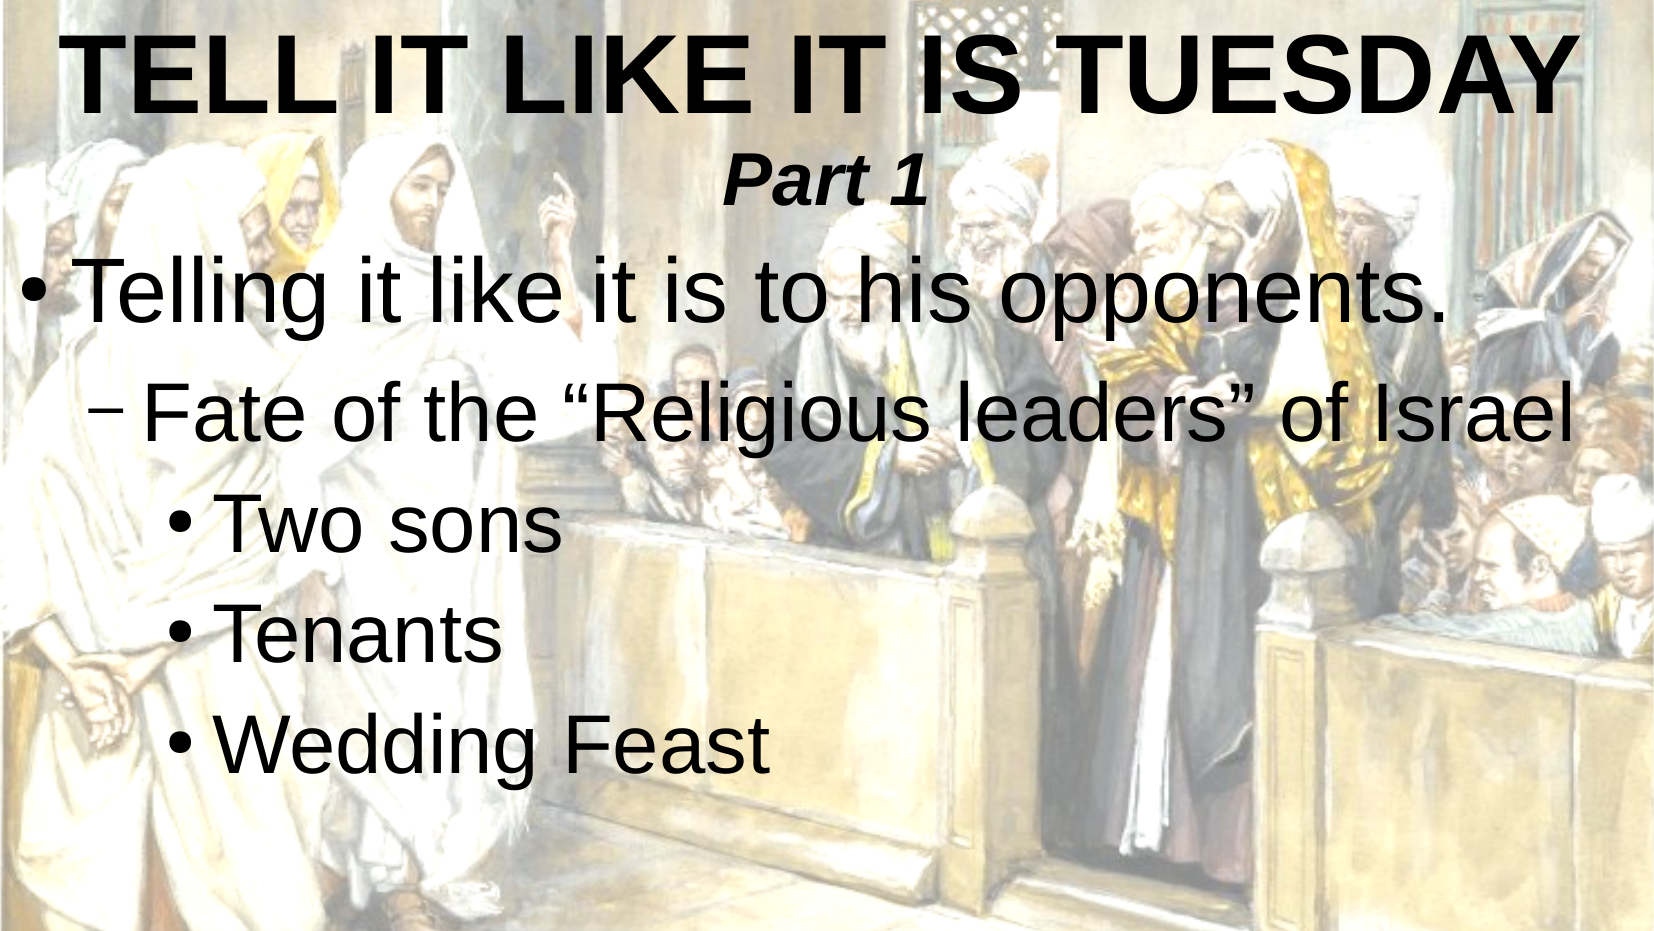

TELL IT LIKE IT IS TUESDAY
Part 1
# Telling it like it is to his opponents.
Fate of the “Religious leaders” of Israel
Two sons
Tenants
Wedding Feast